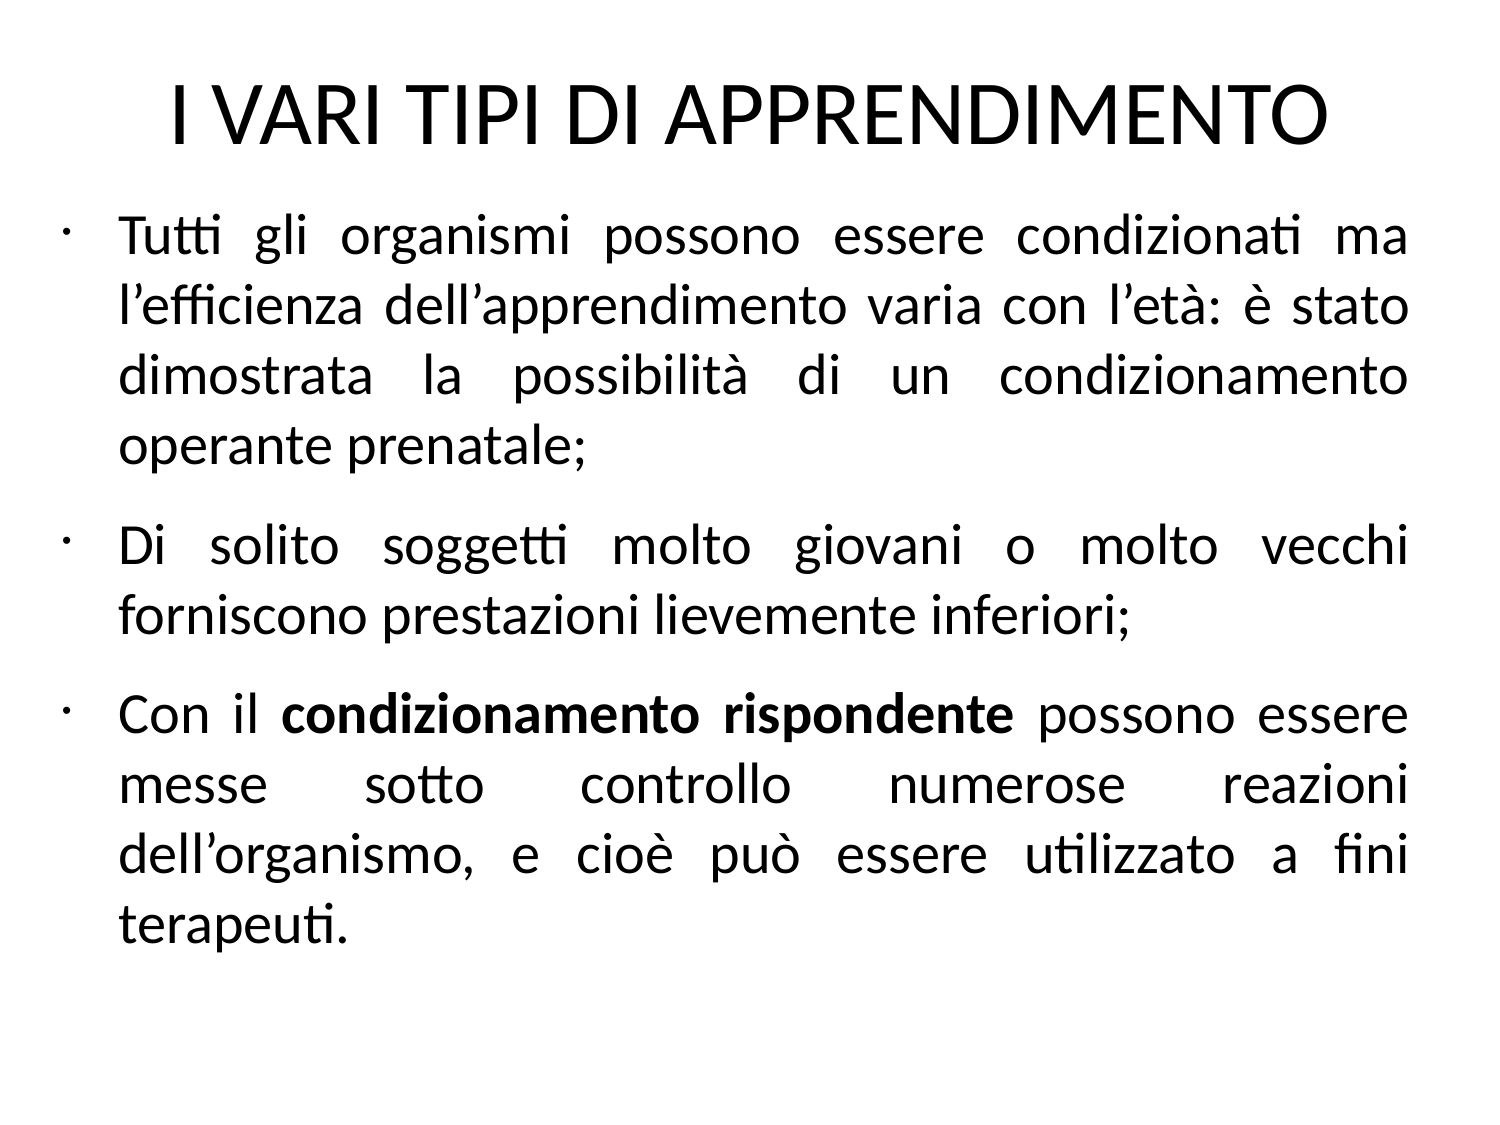

# I VARI TIPI DI APPRENDIMENTO
Tutti gli organismi possono essere condizionati ma l’efficienza dell’apprendimento varia con l’età: è stato dimostrata la possibilità di un condizionamento operante prenatale;
Di solito soggetti molto giovani o molto vecchi forniscono prestazioni lievemente inferiori;
Con il condizionamento rispondente possono essere messe sotto controllo numerose reazioni dell’organismo, e cioè può essere utilizzato a fini terapeuti.